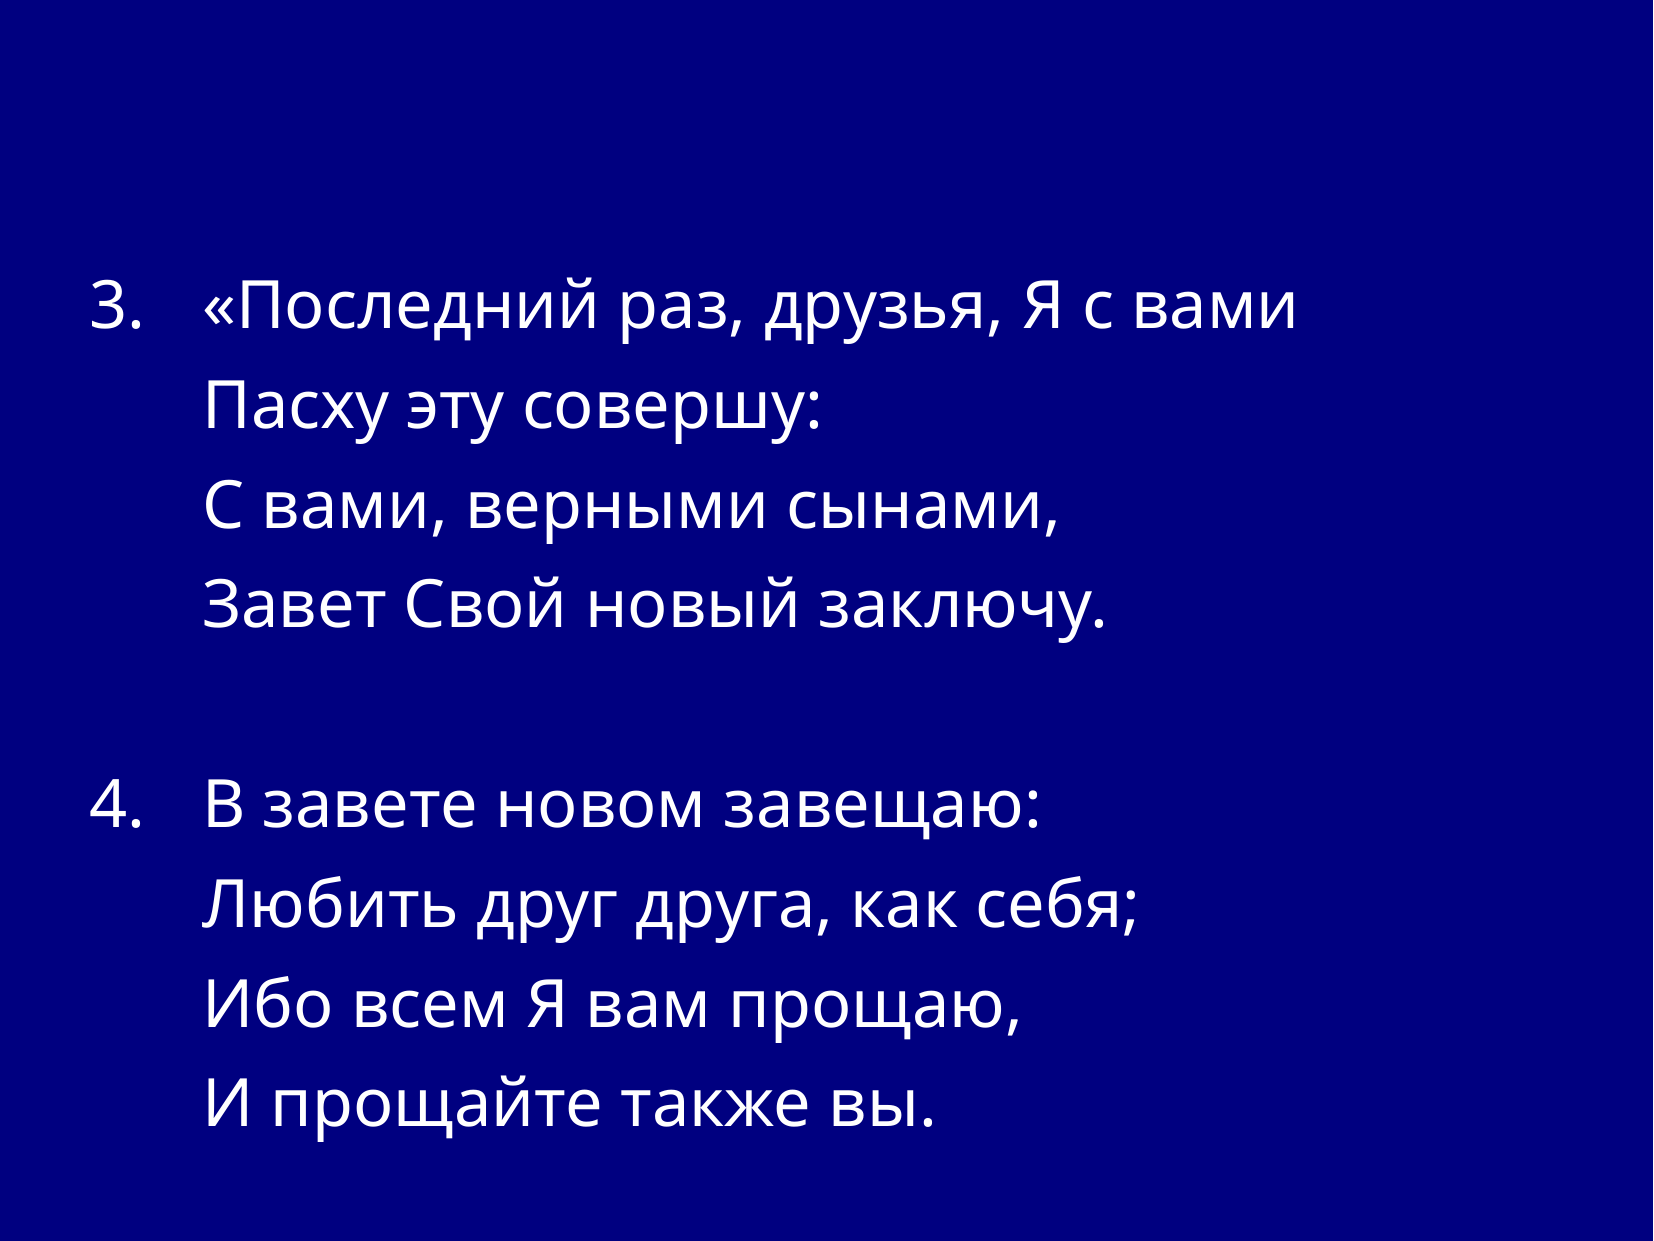

3.	«Последний раз, друзья, Я с вами
	Пасху эту совершу:
	С вами, верными сынами,
	Завет Свой новый заключу.
4.	В завете новом завещаю:
	Любить друг друга, как себя;
	Ибо всем Я вам прощаю,
	И прощайте также вы.